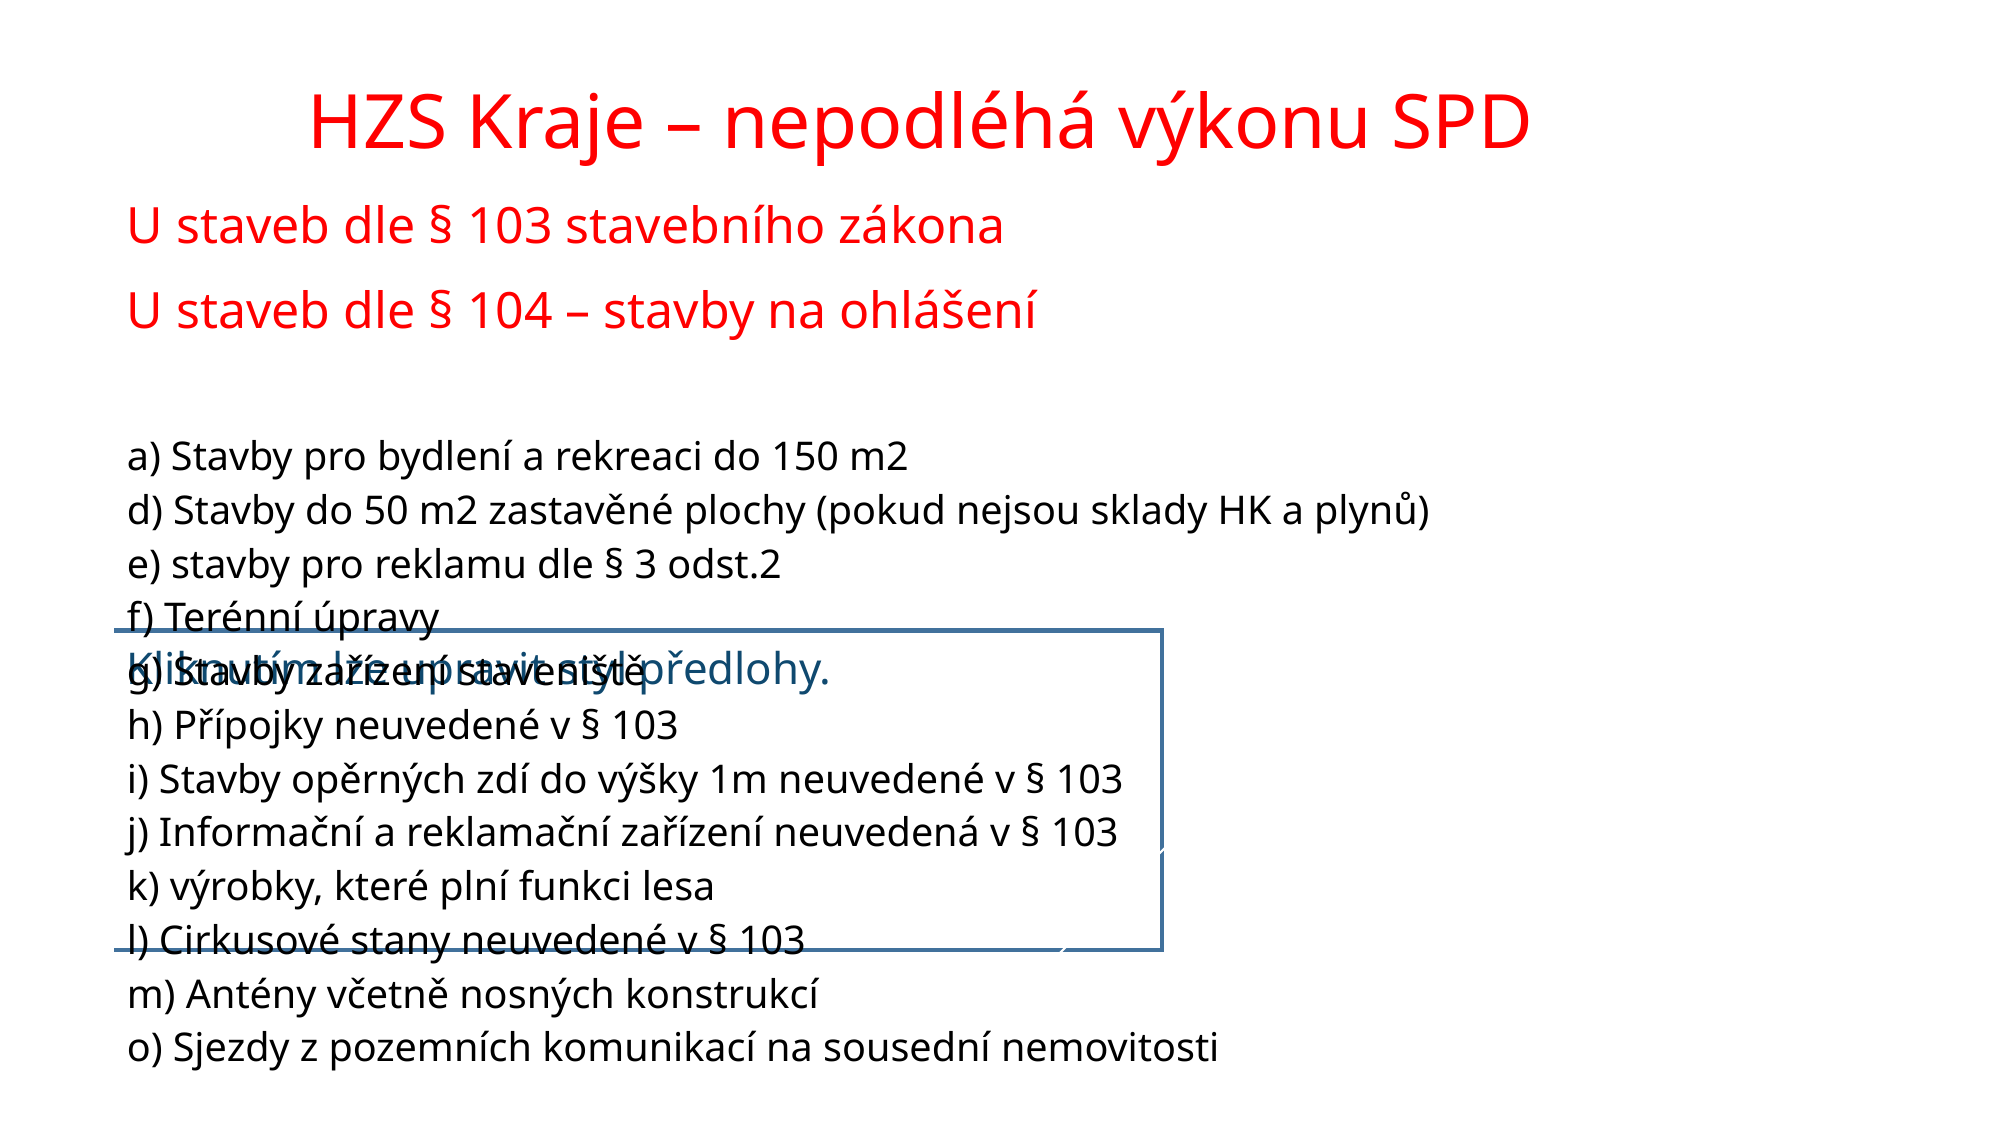

# HZS Kraje – nepodléhá výkonu SPD
U staveb dle § 103 stavebního zákona
U staveb dle § 104 – stavby na ohlášení
a) Stavby pro bydlení a rekreaci do 150 m2
d) Stavby do 50 m2 zastavěné plochy (pokud nejsou sklady HK a plynů)
e) stavby pro reklamu dle § 3 odst.2
f) Terénní úpravy
g) Stavby zařízení staveniště
h) Přípojky neuvedené v § 103
i) Stavby opěrných zdí do výšky 1m neuvedené v § 103
j) Informační a reklamační zařízení neuvedená v § 103
k) výrobky, které plní funkci lesa
l) Cirkusové stany neuvedené v § 103
m) Antény včetně nosných konstrukcí
o) Sjezdy z pozemních komunikací na sousední nemovitosti